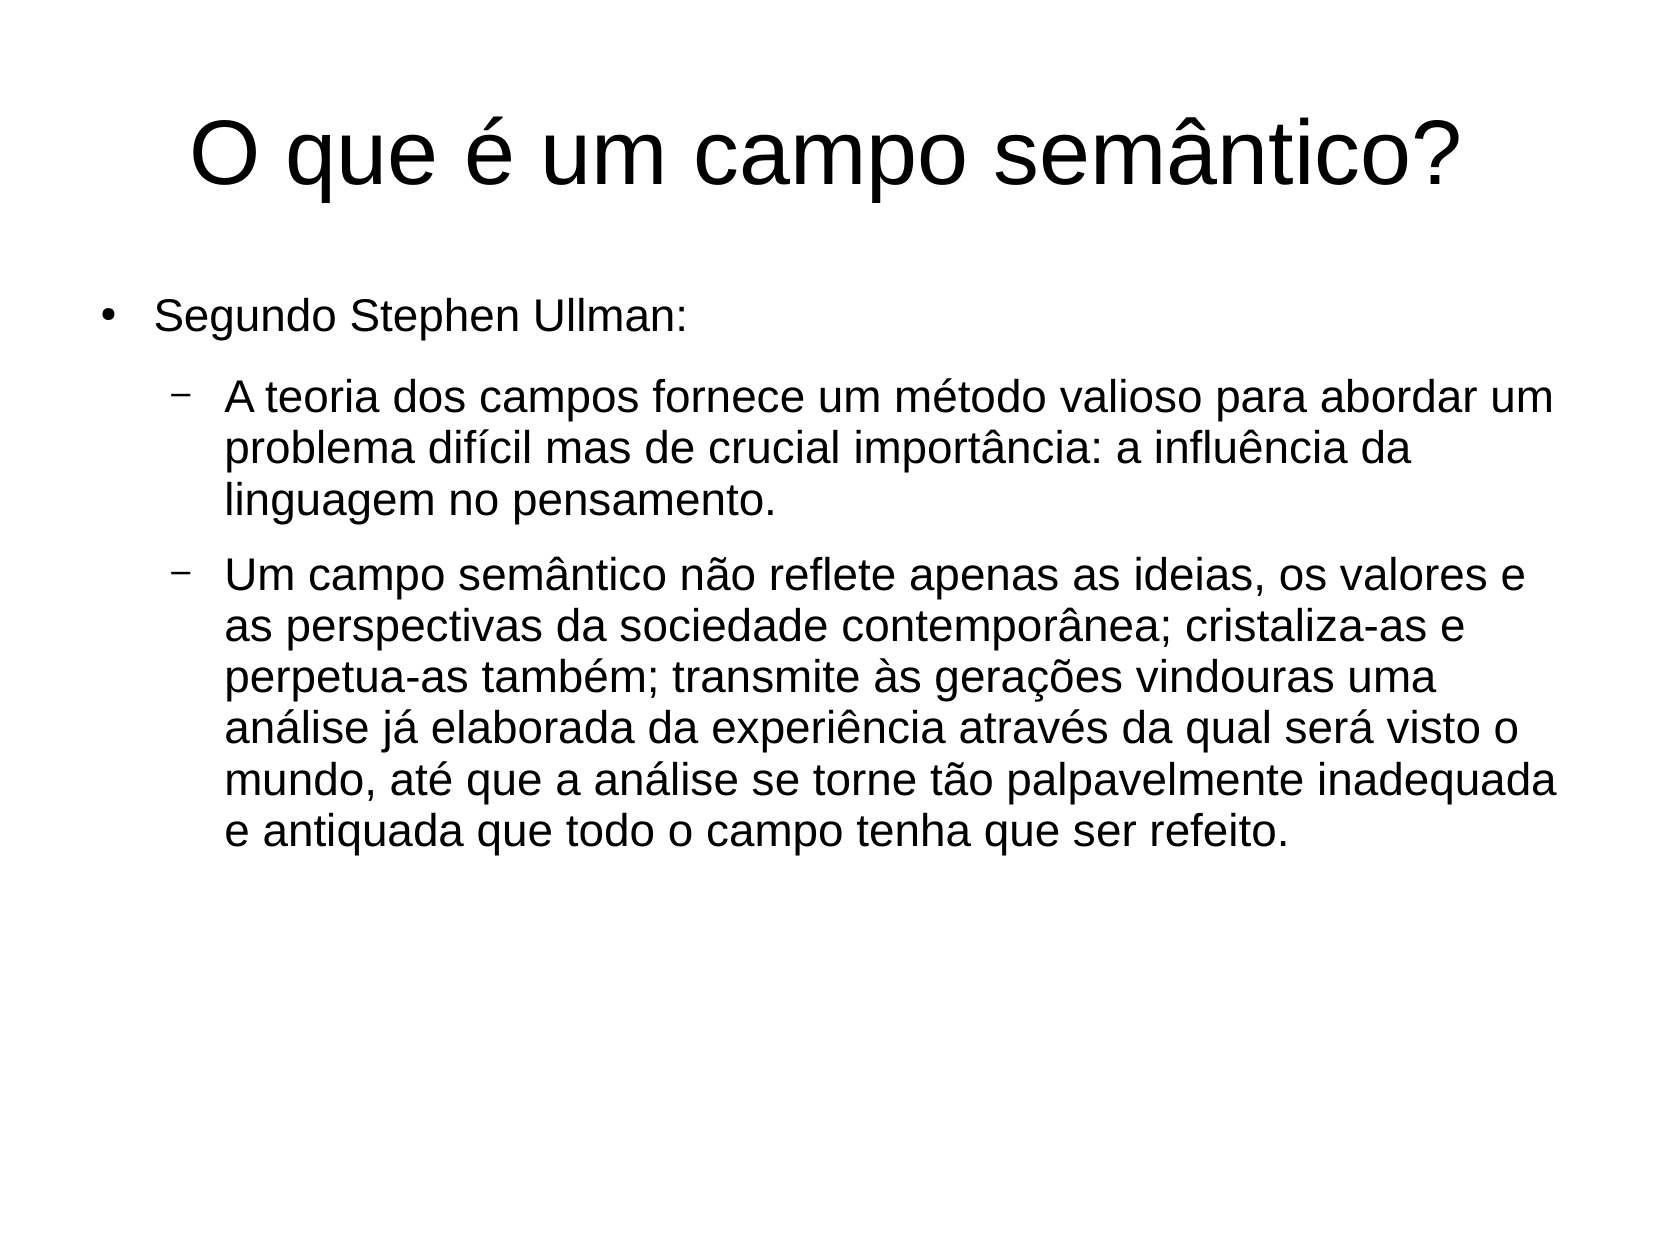

# O que é um campo semântico?
Segundo Stephen Ullman:
A teoria dos campos fornece um método valioso para abordar um problema difícil mas de crucial importância: a influência da linguagem no pensamento.
Um campo semântico não reflete apenas as ideias, os valores e as perspectivas da sociedade contemporânea; cristaliza-as e perpetua-as também; transmite às gerações vindouras uma análise já elaborada da experiência através da qual será visto o mundo, até que a análise se torne tão palpavelmente inadequada e antiquada que todo o campo tenha que ser refeito.